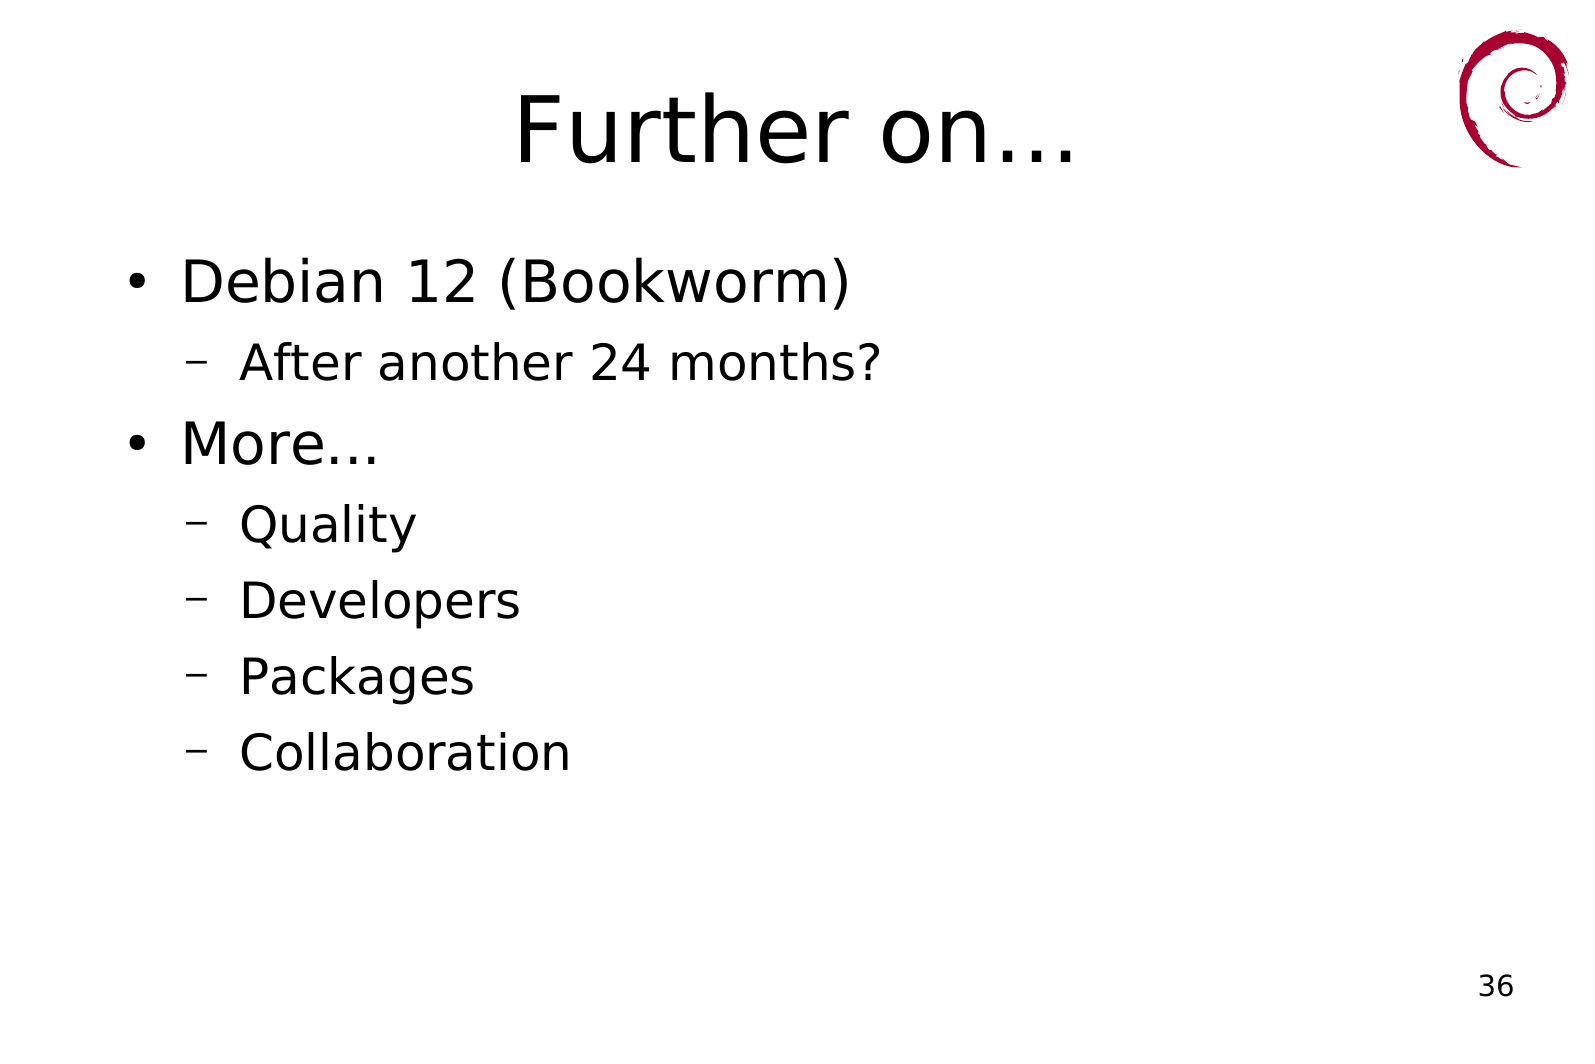

# Further on...
Debian 12 (Bookworm)
After another 24 months?
More...
Quality
Developers
Packages
Collaboration
36